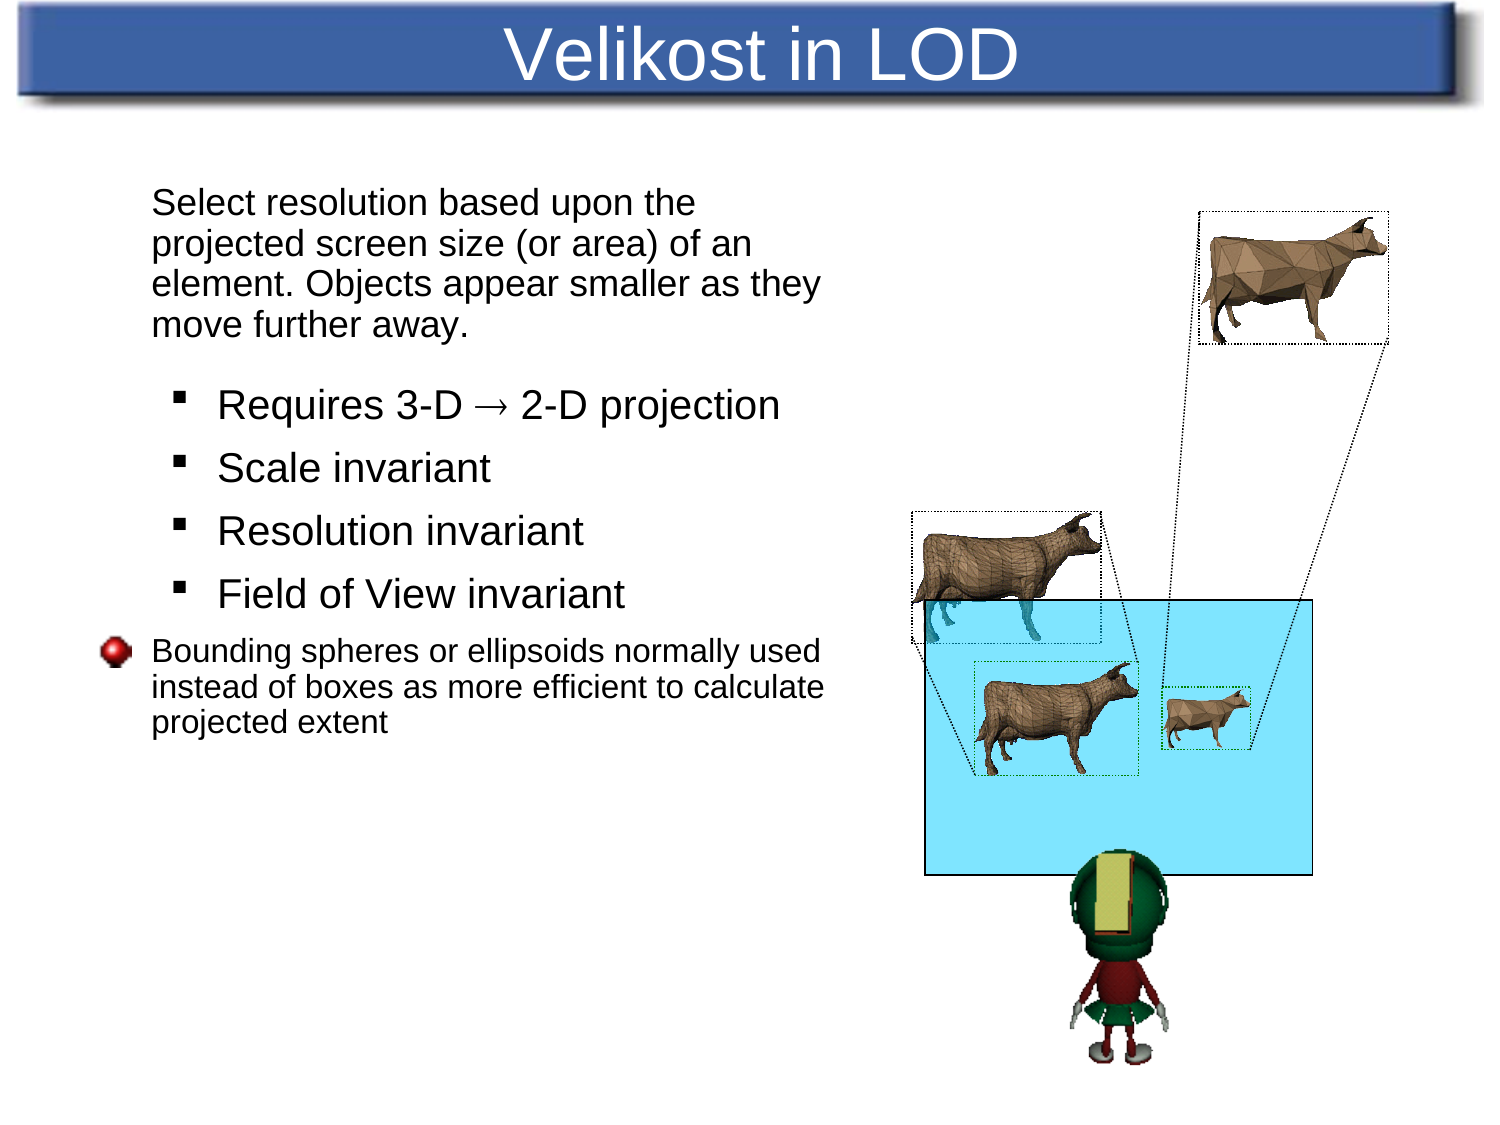

# Velikost in LOD
Select resolution based upon the projected screen size (or area) of an element. Objects appear smaller as they move further away.
Requires 3-D  2-D projection
Scale invariant
Resolution invariant
Field of View invariant
Bounding spheres or ellipsoids normally used instead of boxes as more efficient to calculate projected extent